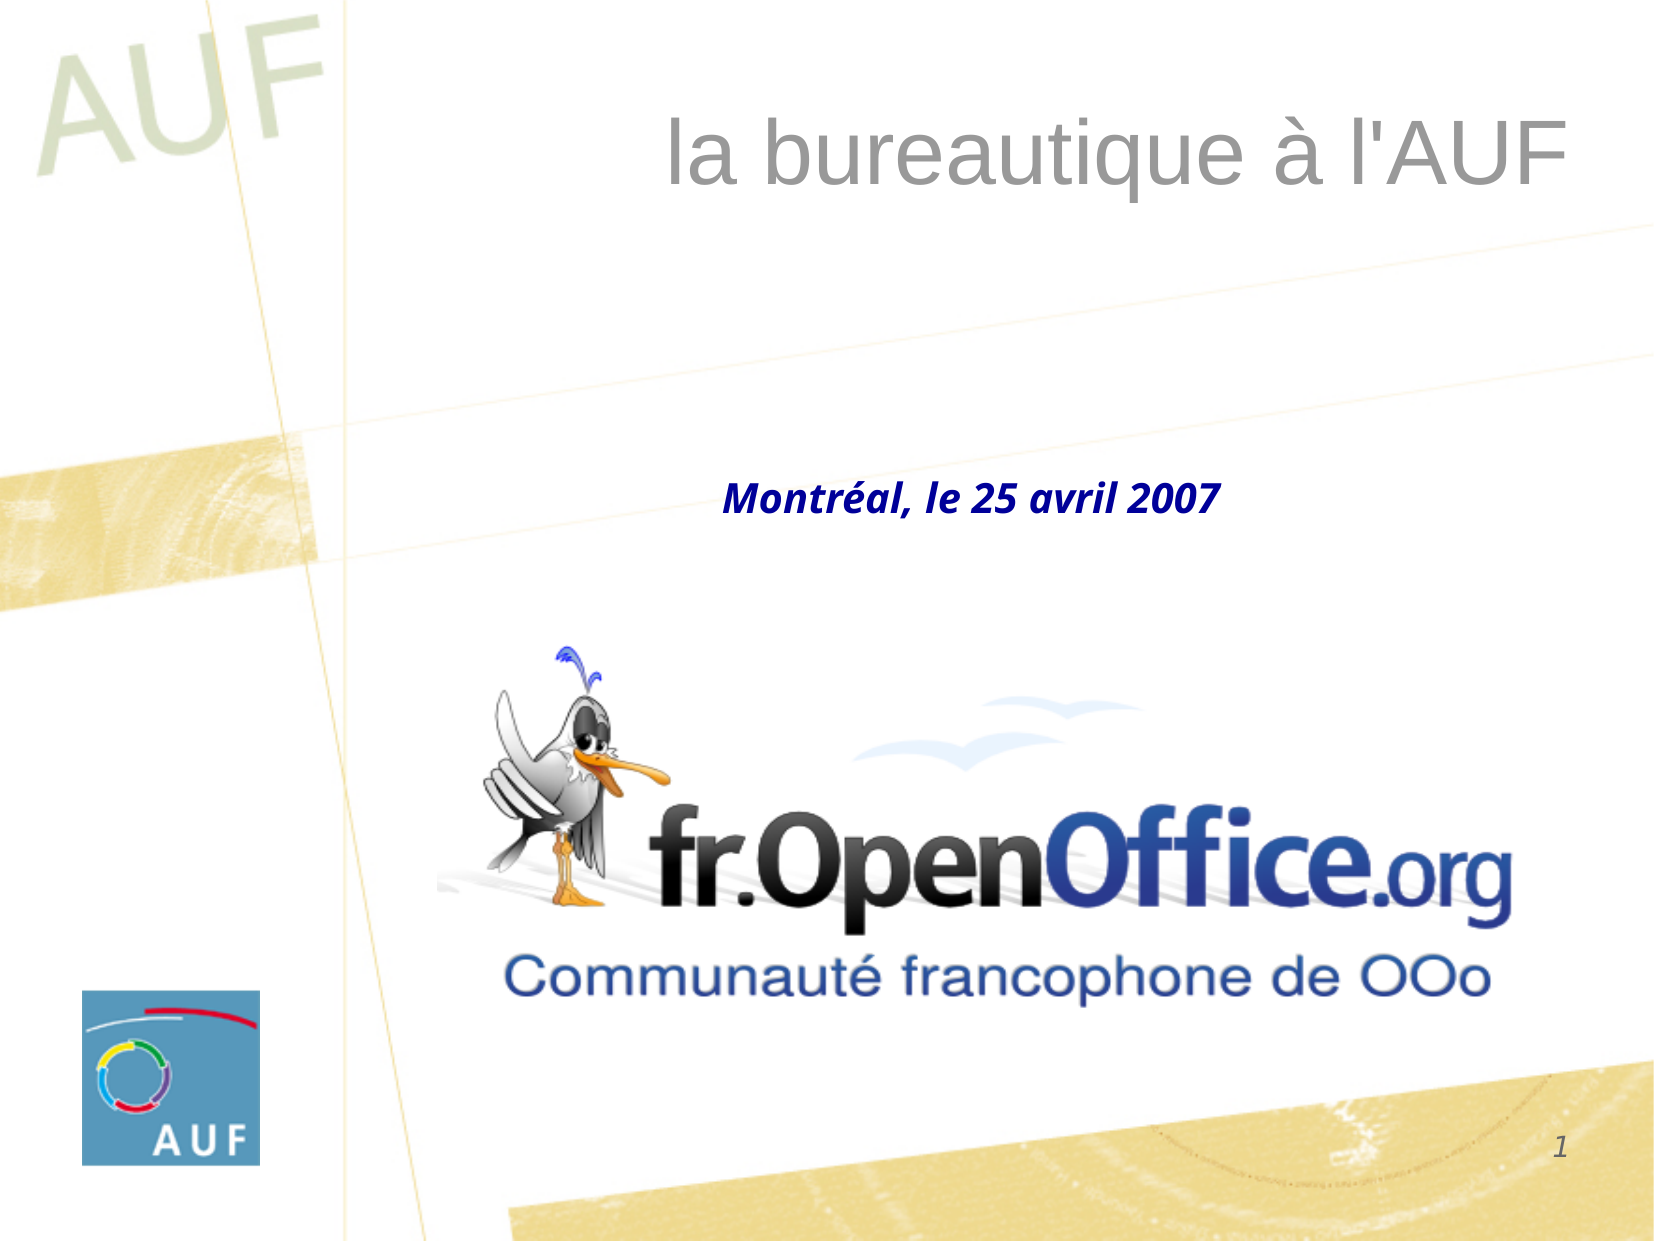

# la bureautique à l'AUF
Montréal, le 25 avril 2007
2007-04-25
1